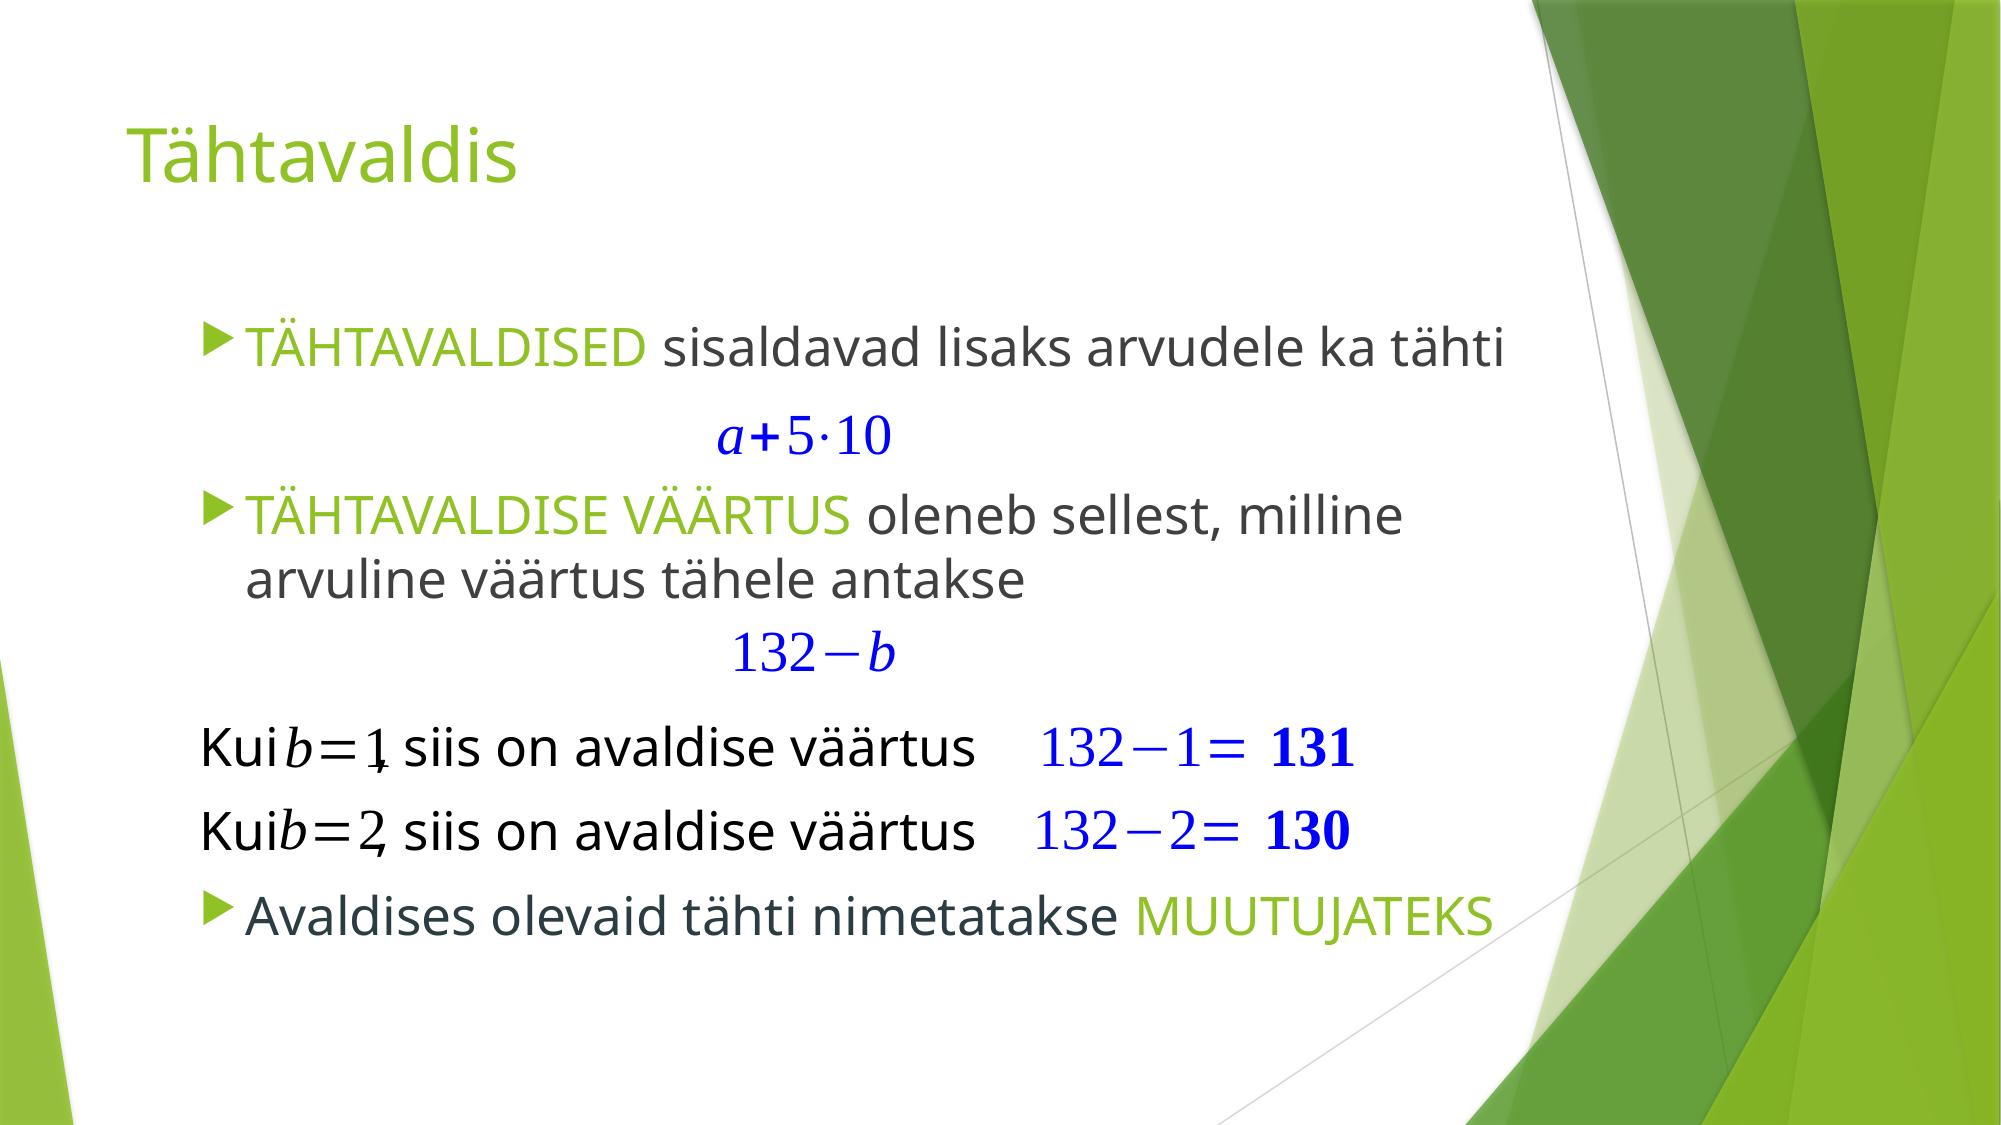

# Tähtavaldis
TÄHTAVALDISED sisaldavad lisaks arvudele ka tähti
TÄHTAVALDISE VÄÄRTUS oleneb sellest, milline arvuline väärtus tähele antakse
Kui , siis on avaldise väärtus
Kui , siis on avaldise väärtus
Avaldises olevaid tähti nimetatakse MUUTUJATEKS